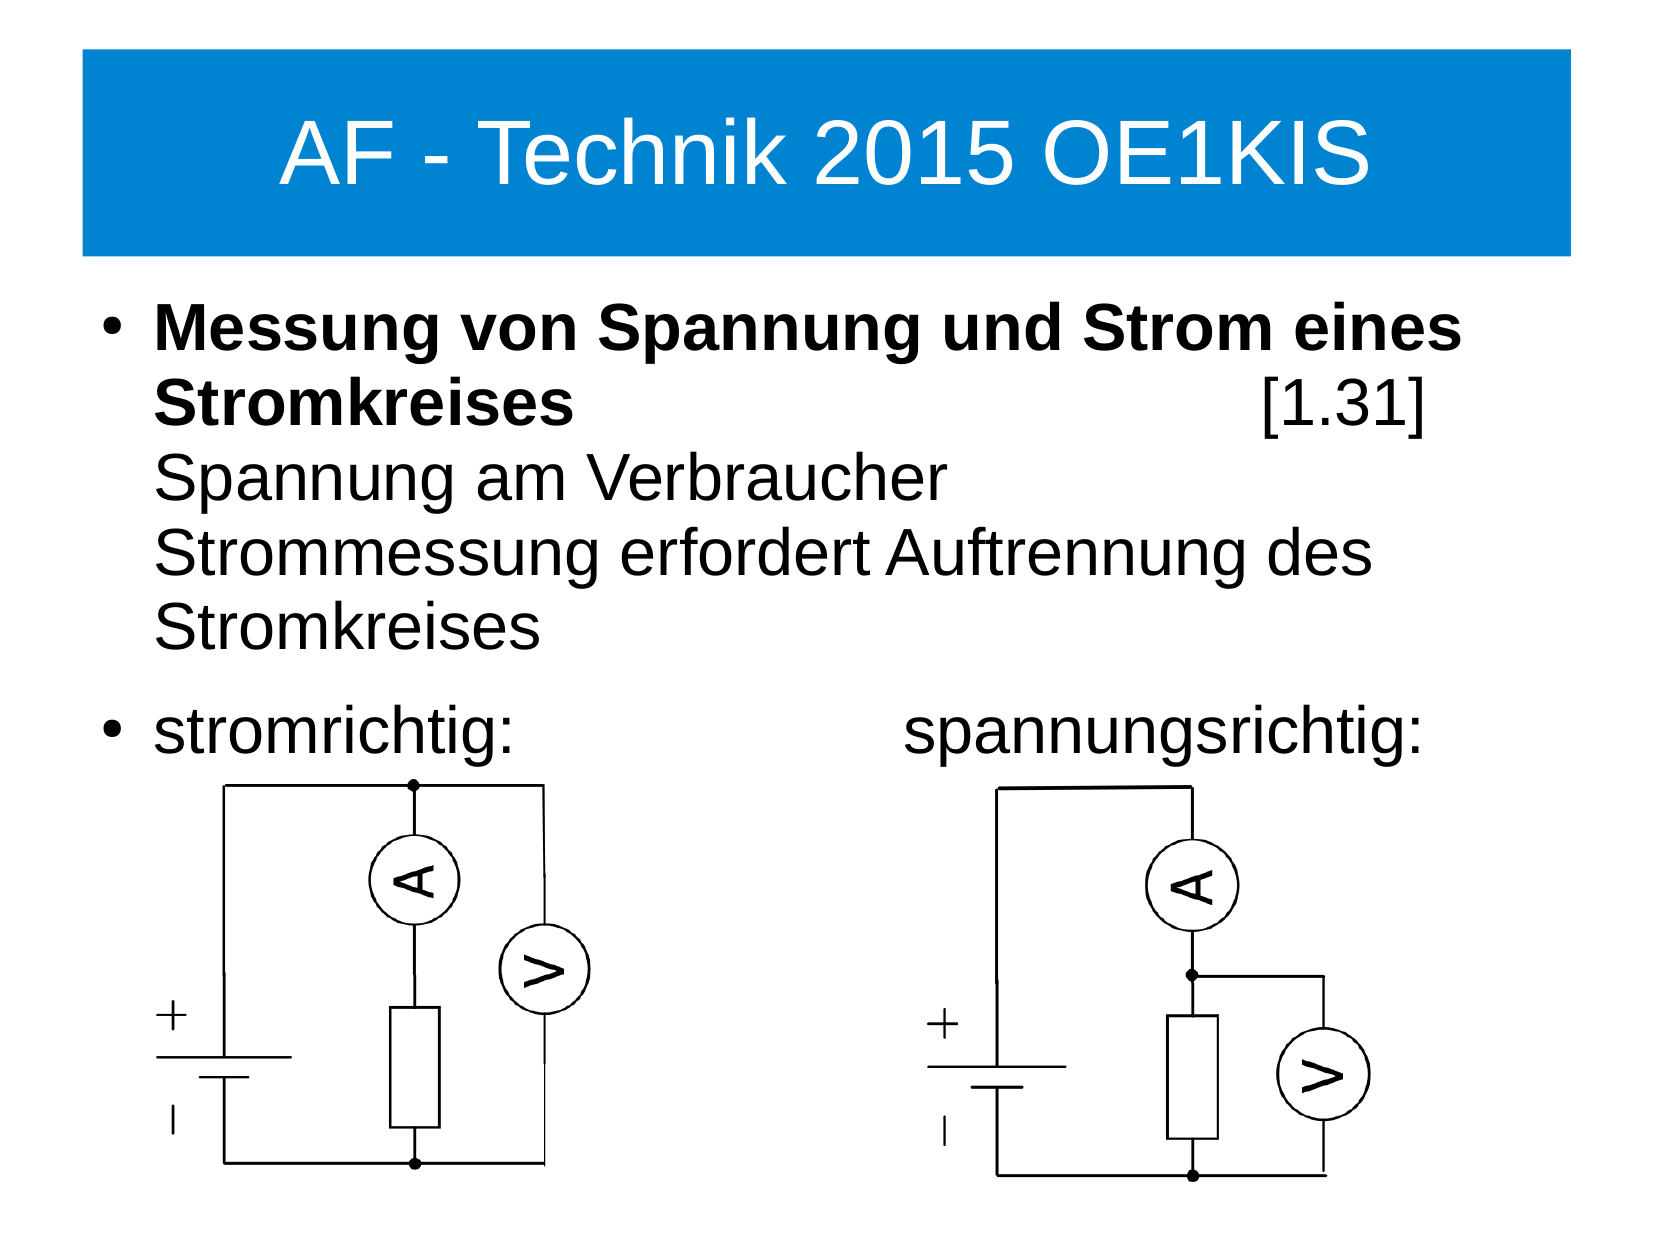

# AF - Technik 2015 OE1KIS
Messung von Spannung und Strom eines Stromkreises 										[1.31]
Spannung am Verbraucher
Strommessung erfordert Auftrennung des Stromkreises
stromrichtig: spannungsrichtig: